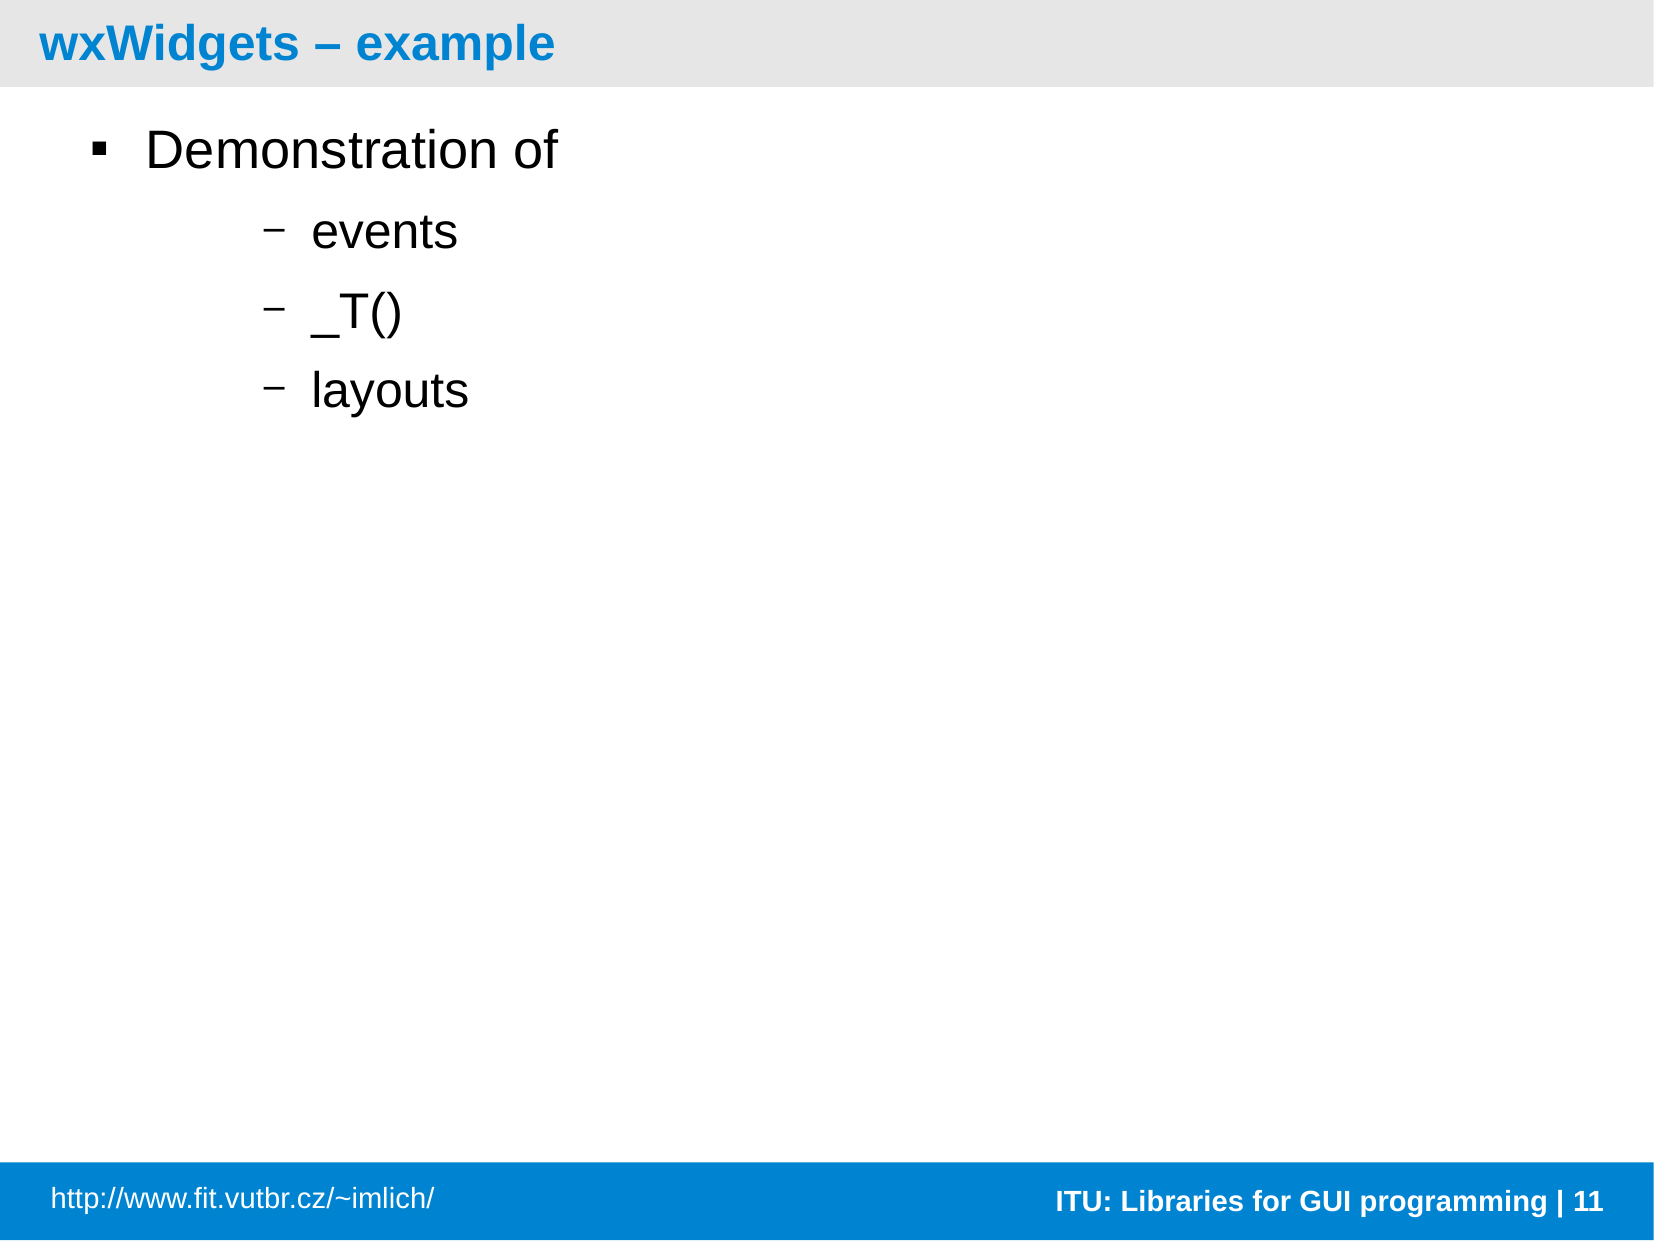

# wxWidgets – example
Demonstration of
events
_T()
layouts